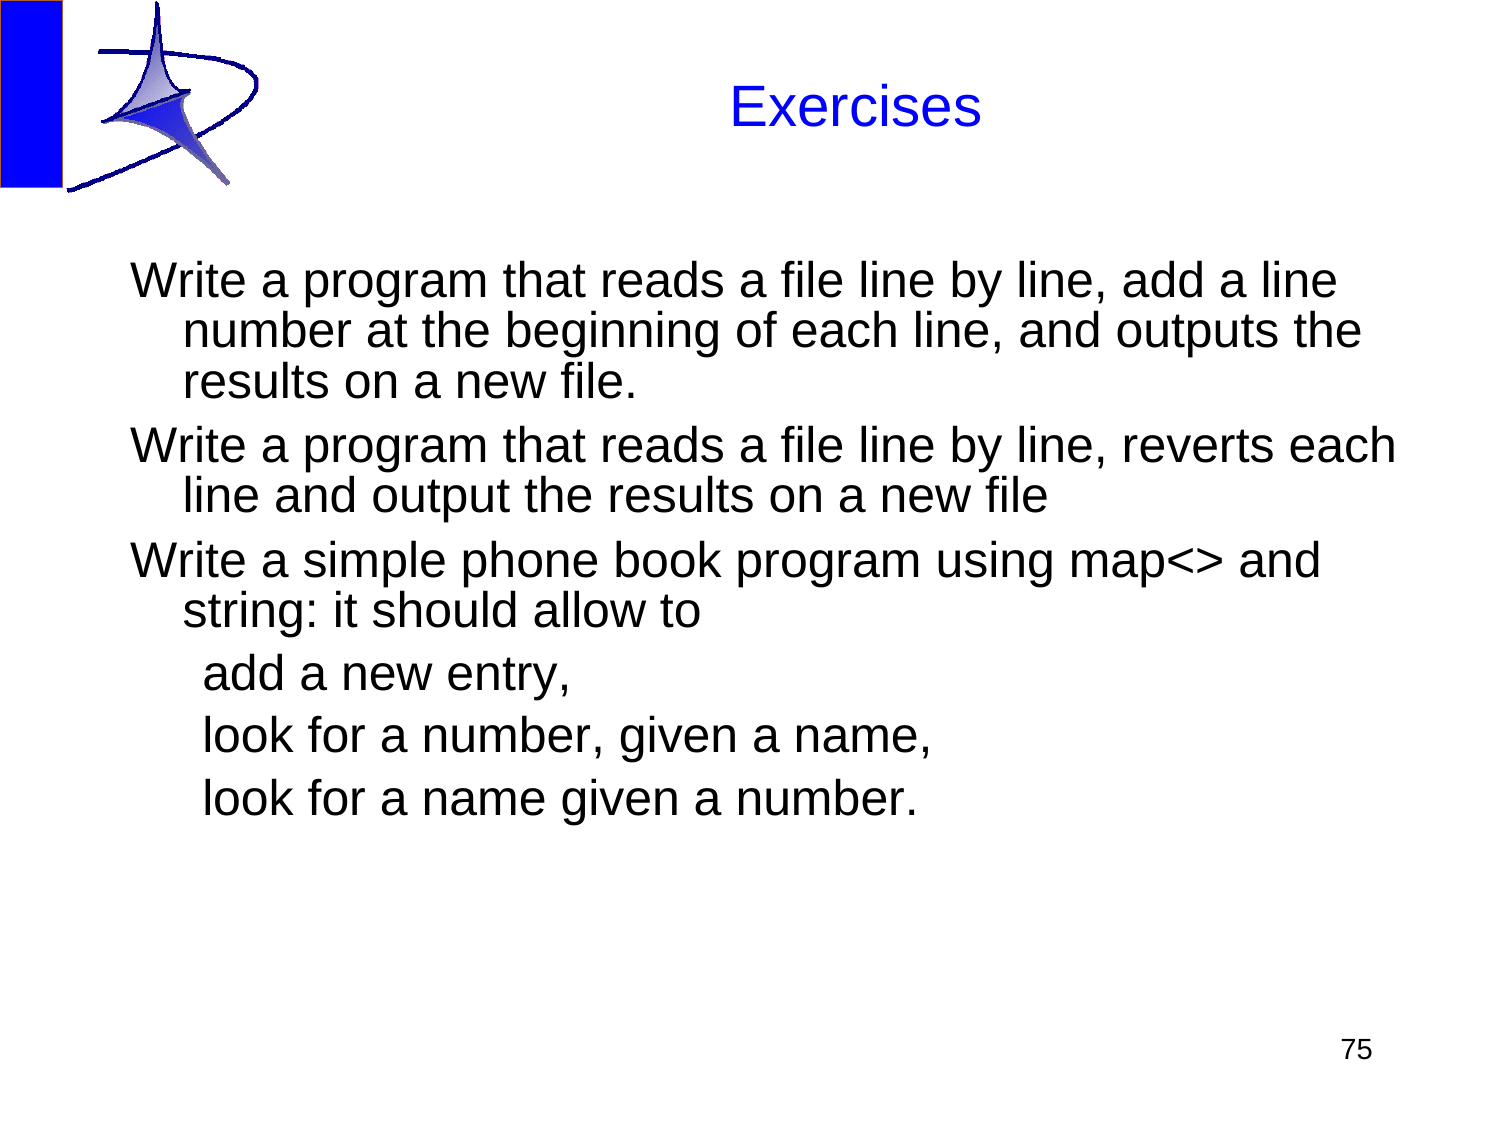

# Exercises
Write a program that reads a file line by line, add a line number at the beginning of each line, and outputs the results on a new file.
Write a program that reads a file line by line, reverts each line and output the results on a new file
Write a simple phone book program using map<> and string: it should allow to
add a new entry,
look for a number, given a name,
look for a name given a number.
75